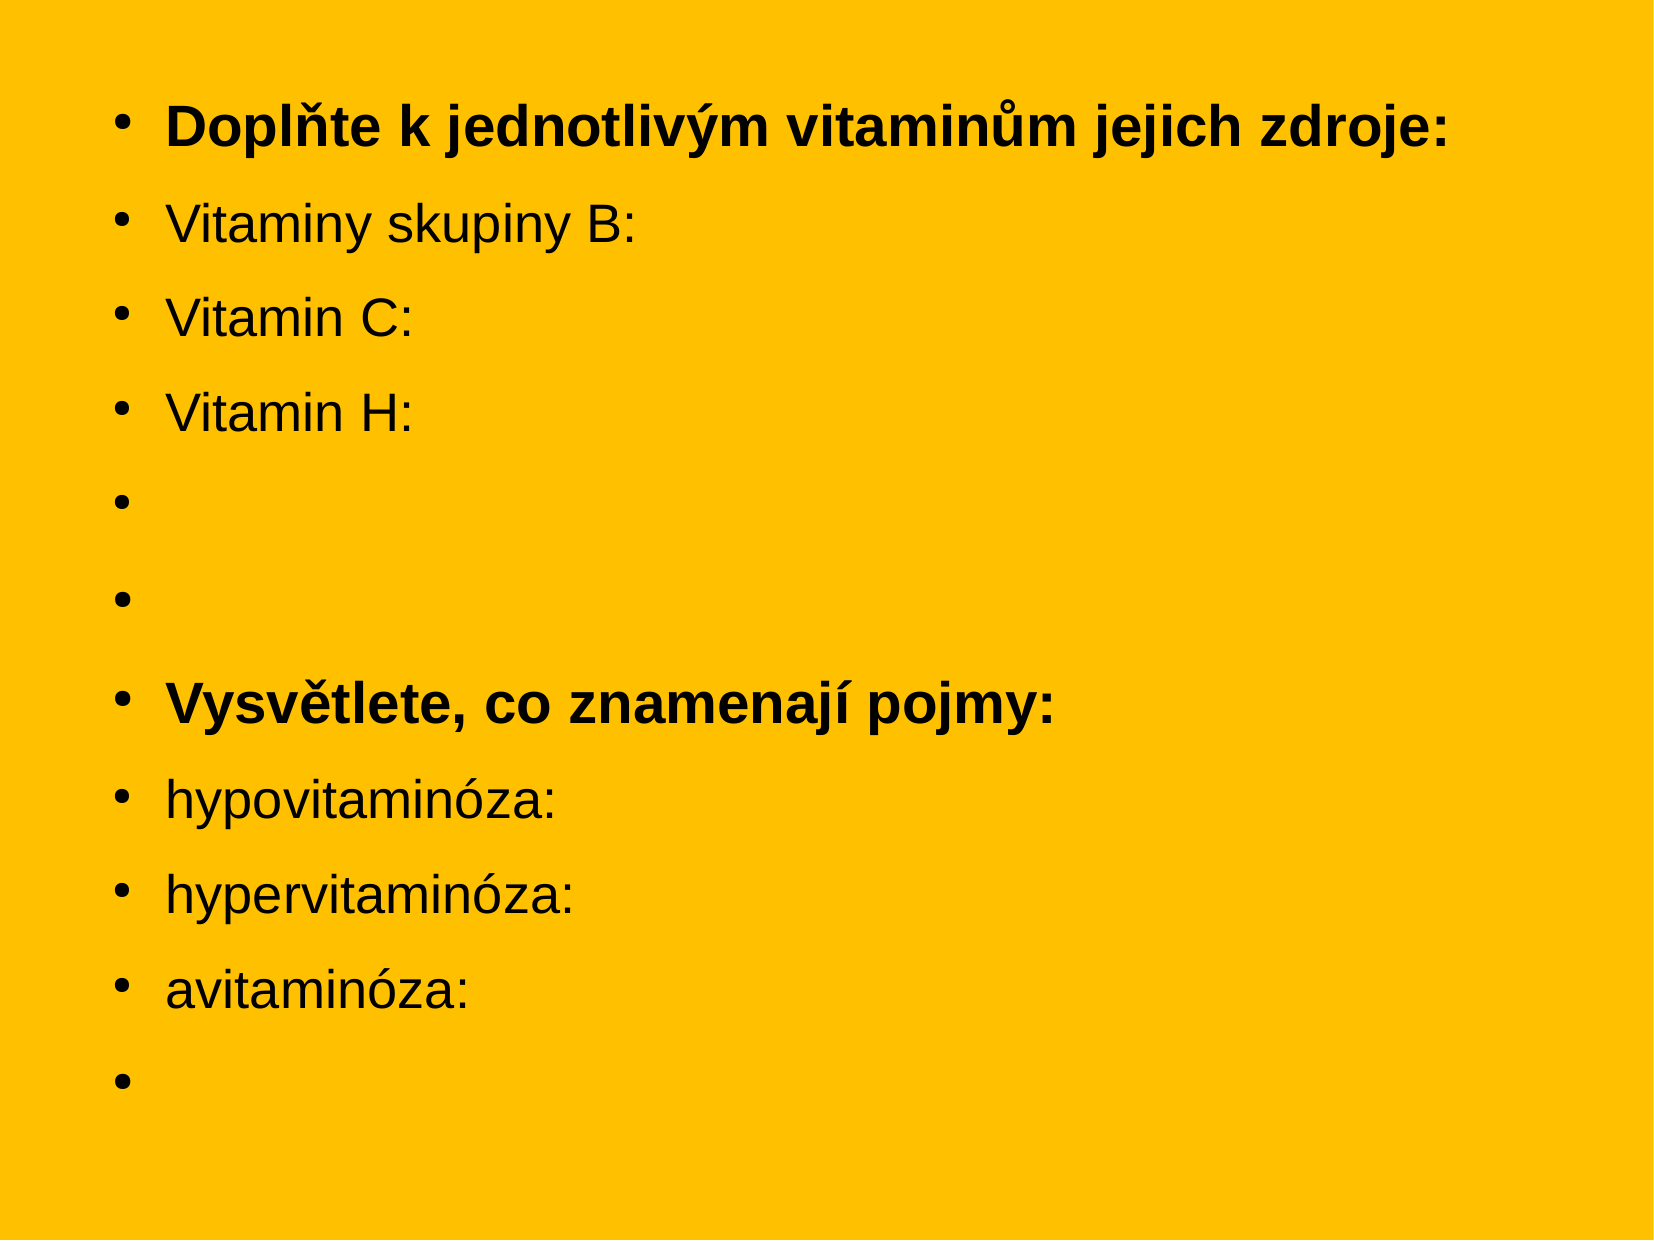

# Doplňte k jednotlivým vitaminům jejich zdroje:
Vitaminy skupiny B:
Vitamin C:
Vitamin H:
Vysvětlete, co znamenají pojmy:
hypovitaminóza:
hypervitaminóza:
avitaminóza: